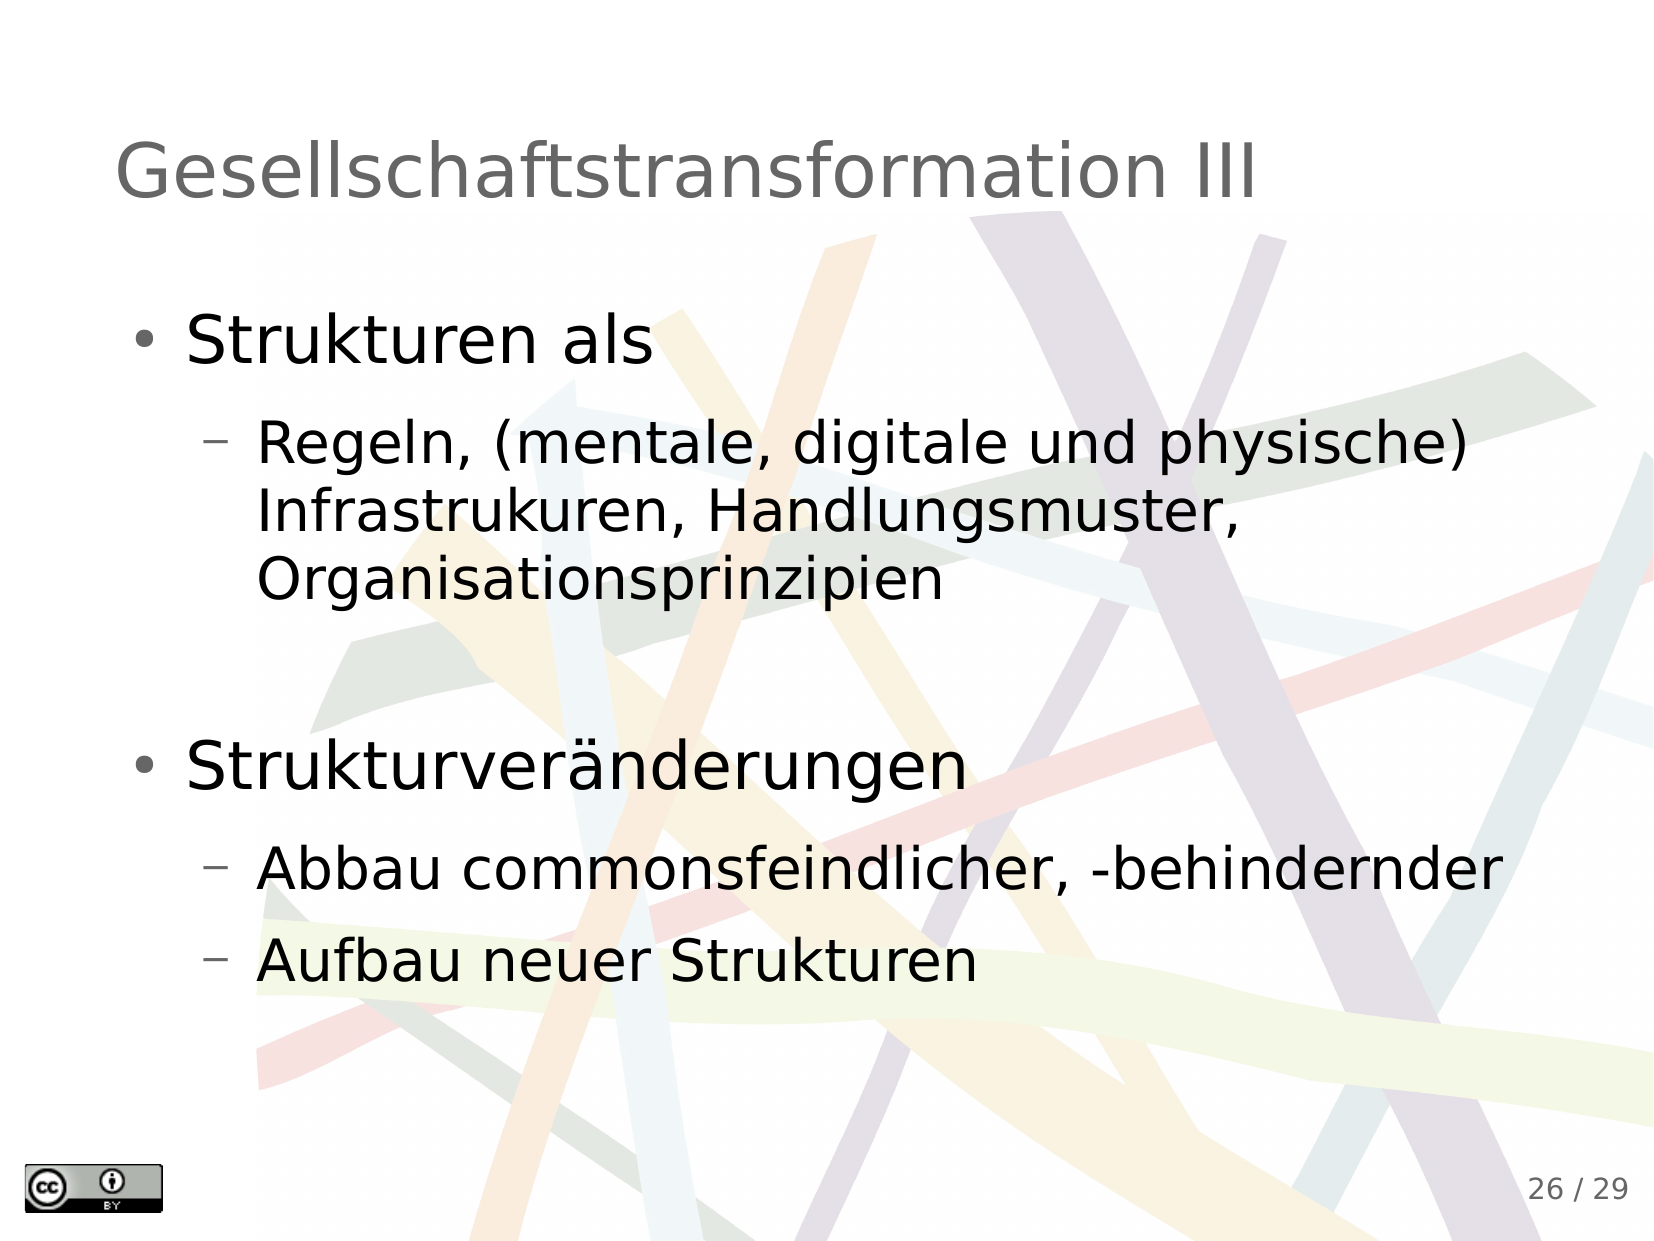

# Gesellschaftstransformation III
Strukturen als
Regeln, (mentale, digitale und physische) Infrastrukuren, Handlungsmuster, Organisationsprinzipien
Strukturveränderungen
Abbau commonsfeindlicher, -behindernder
Aufbau neuer Strukturen
26